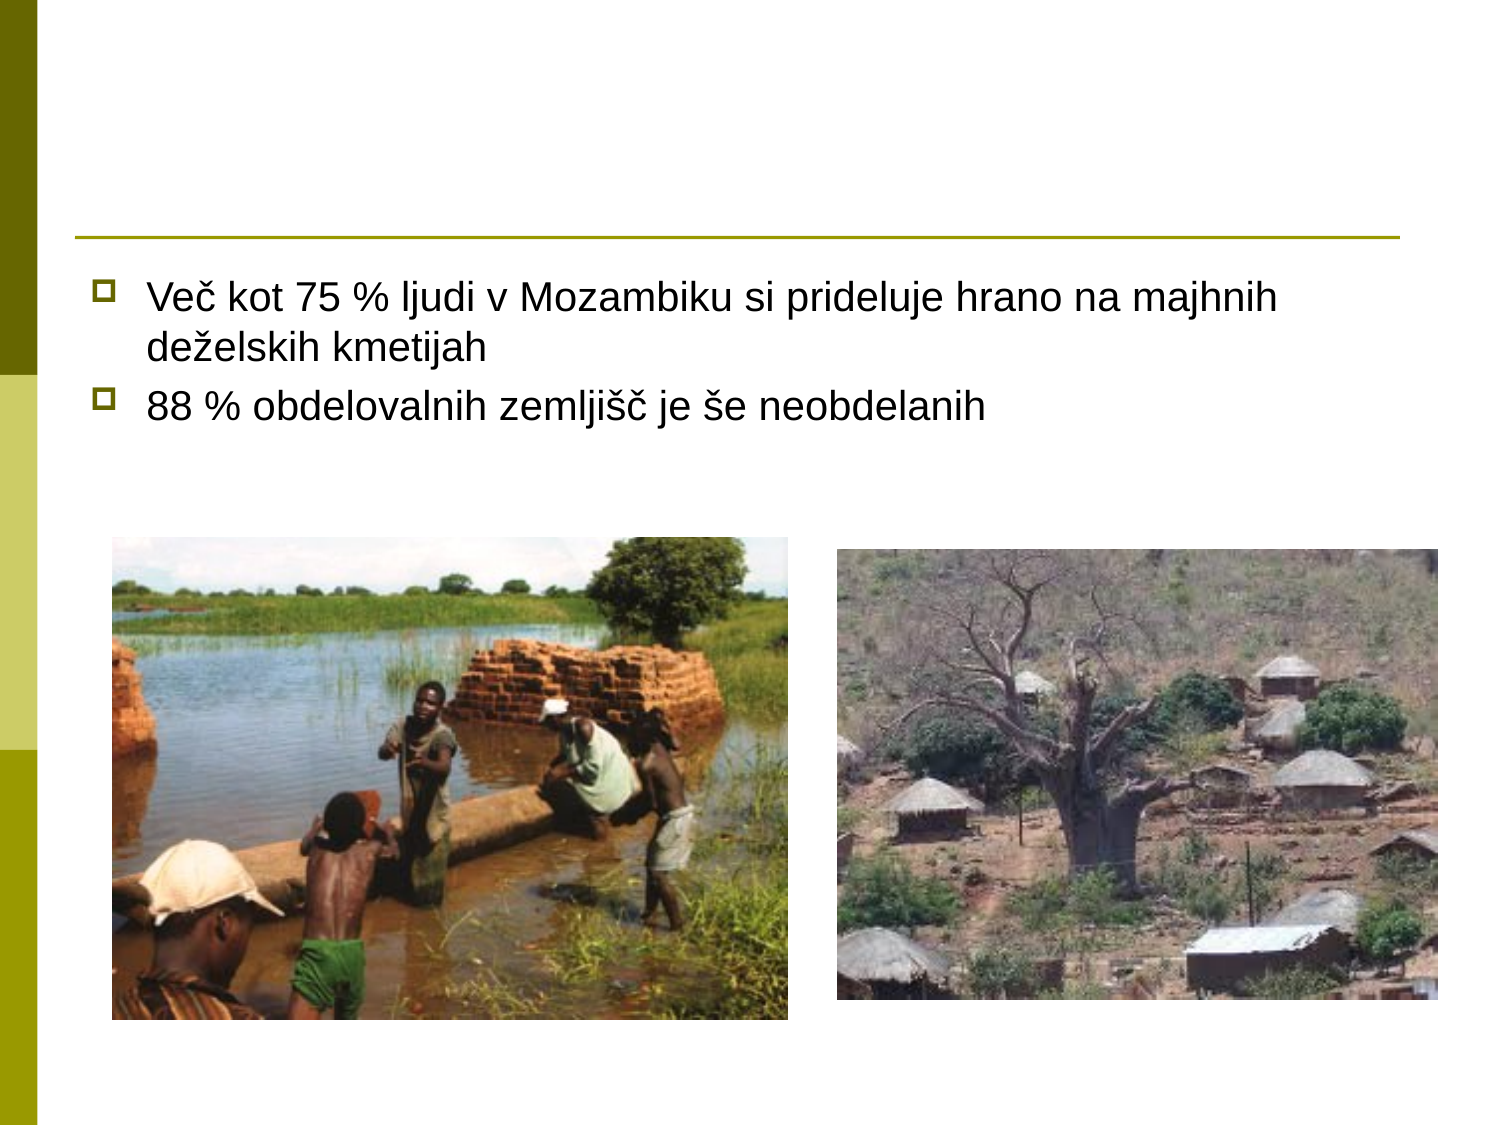

#
Več kot 75 % ljudi v Mozambiku si prideluje hrano na majhnih deželskih kmetijah
88 % obdelovalnih zemljišč je še neobdelanih